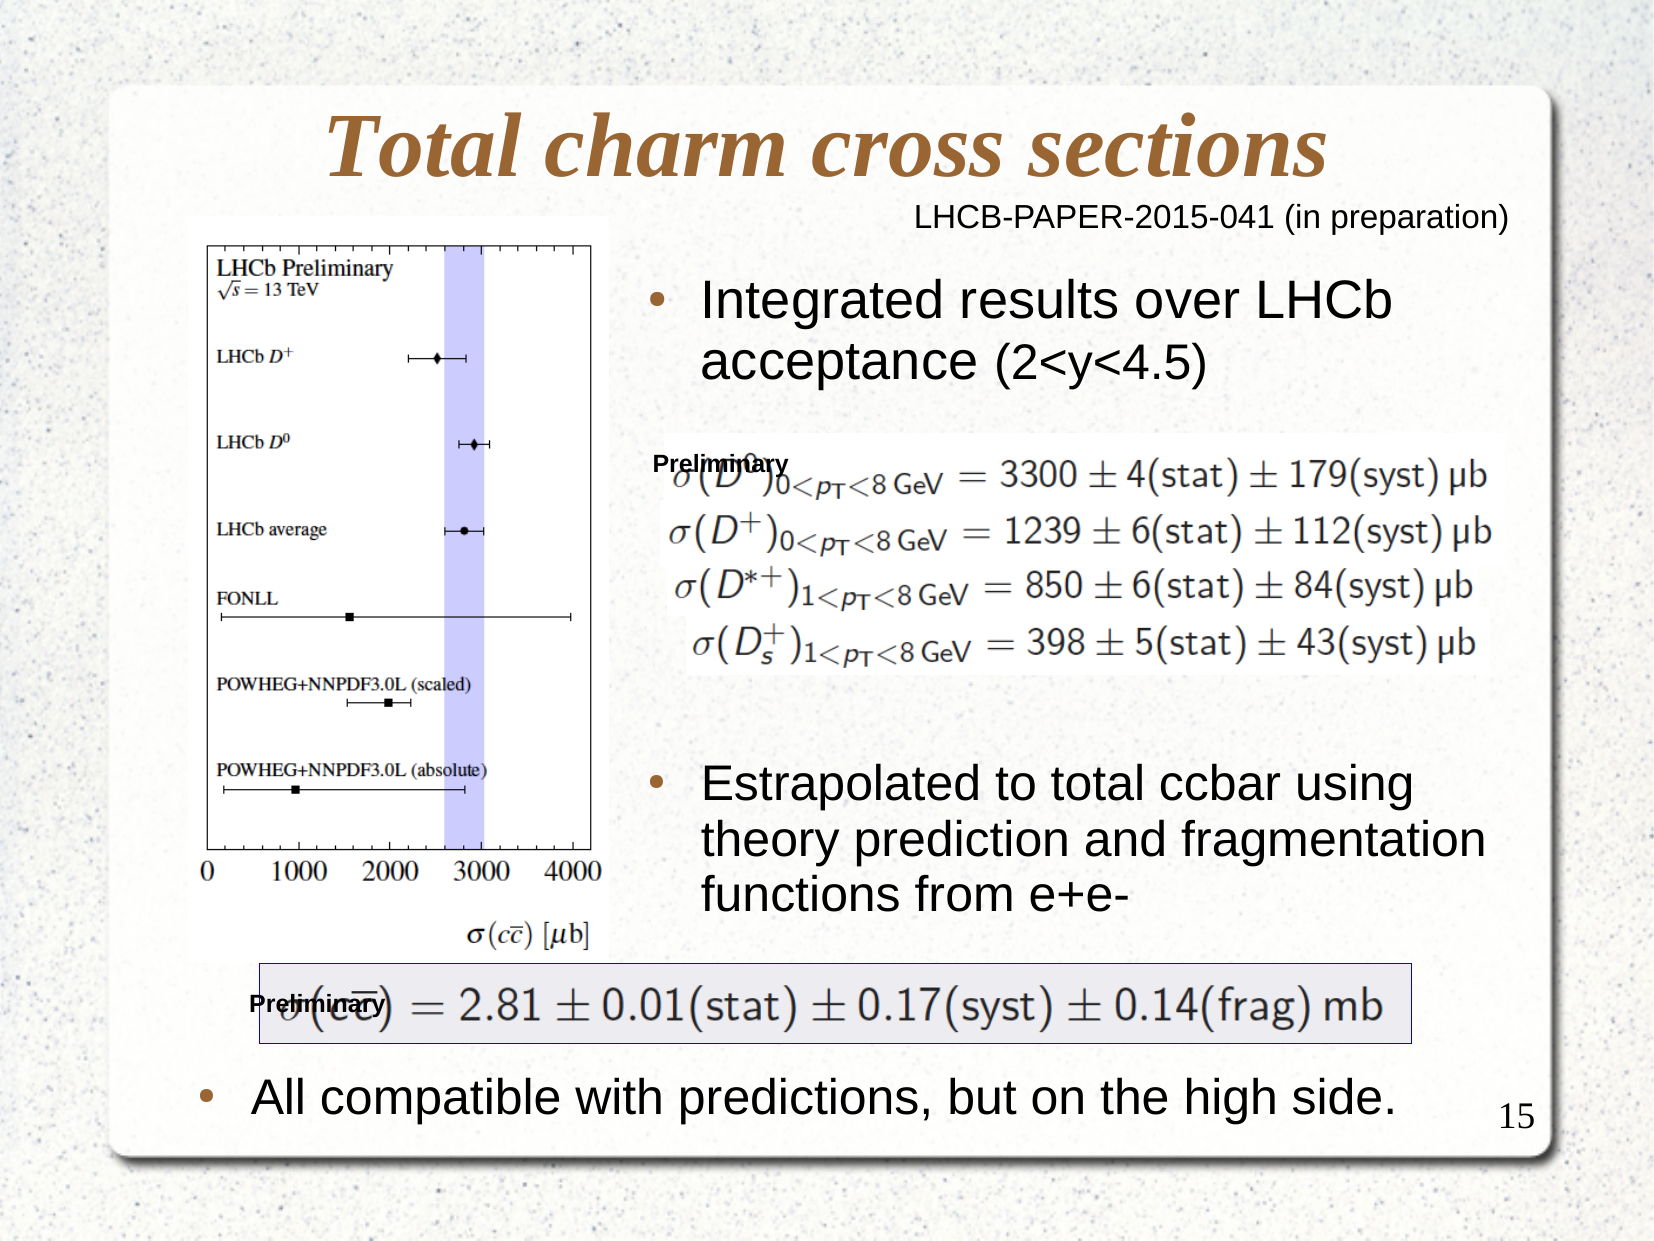

# Total charm cross sections
LHCB-PAPER-2015-041 (in preparation)
Integrated results over LHCb acceptance (2<y<4.5)
Estrapolated to total ccbar using theory prediction and fragmentation functions from e+e-
 Preliminary
 Preliminary
All compatible with predictions, but on the high side.
15